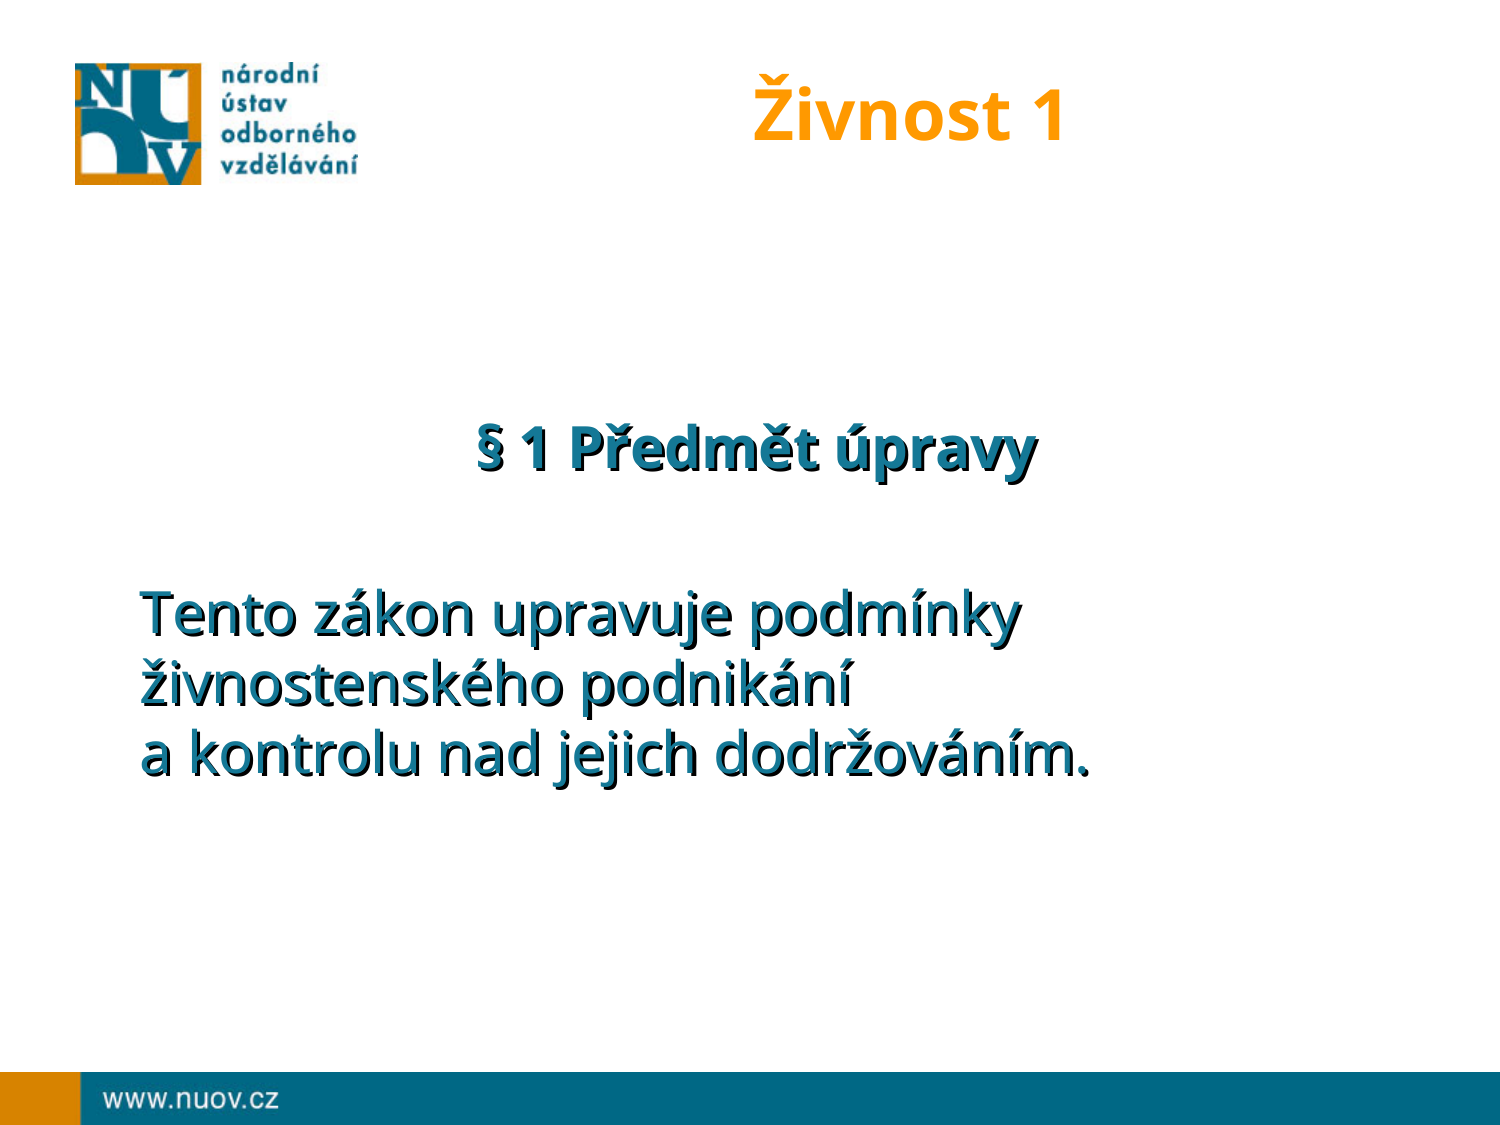

# Živnost 1
§ 1 Předmět úpravy
Tento zákon upravuje podmínky živnostenského podnikání
a kontrolu nad jejich dodržováním.